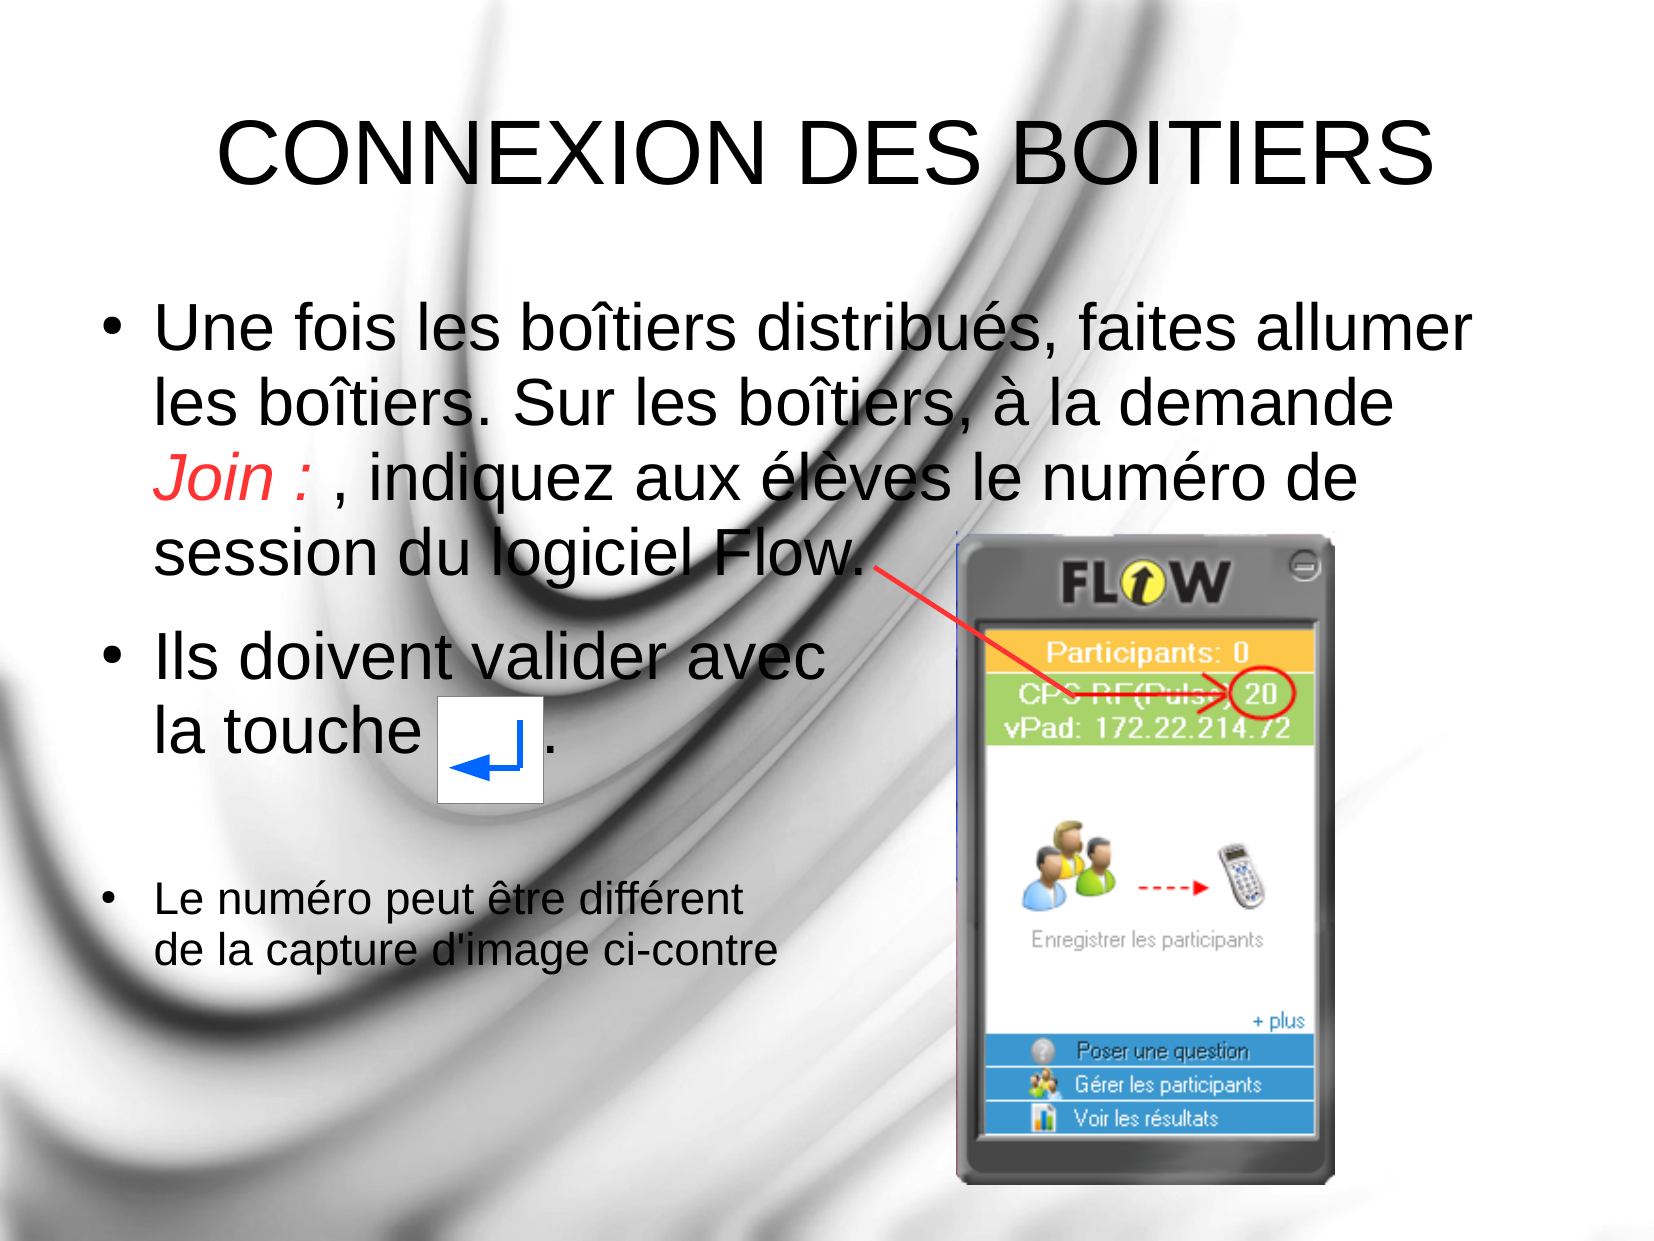

# CONNEXION DES BOITIERS
Une fois les boîtiers distribués, faites allumer les boîtiers. Sur les boîtiers, à la demande Join : , indiquez aux élèves le numéro de session du logiciel Flow.
Ils doivent valider avec
la touche		 .
Le numéro peut être différent
de la capture d'image ci-contre